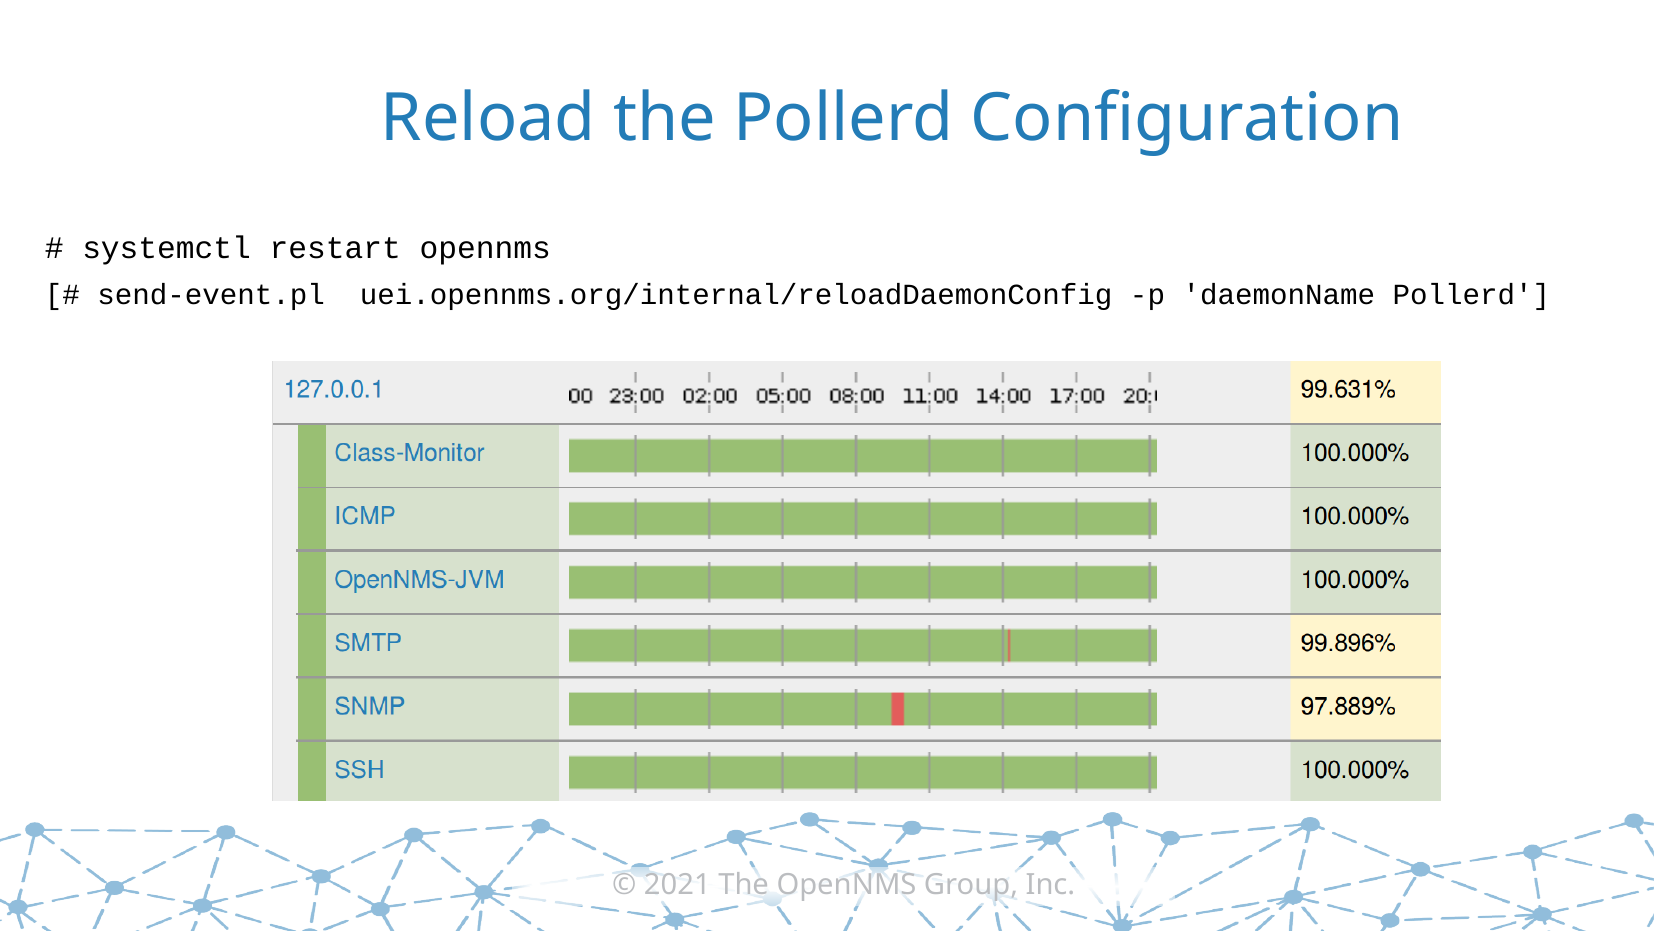

# Reload the Pollerd Configuration
# systemctl restart opennms
[# send-event.pl uei.opennms.org/internal/reloadDaemonConfig -p 'daemonName Pollerd']